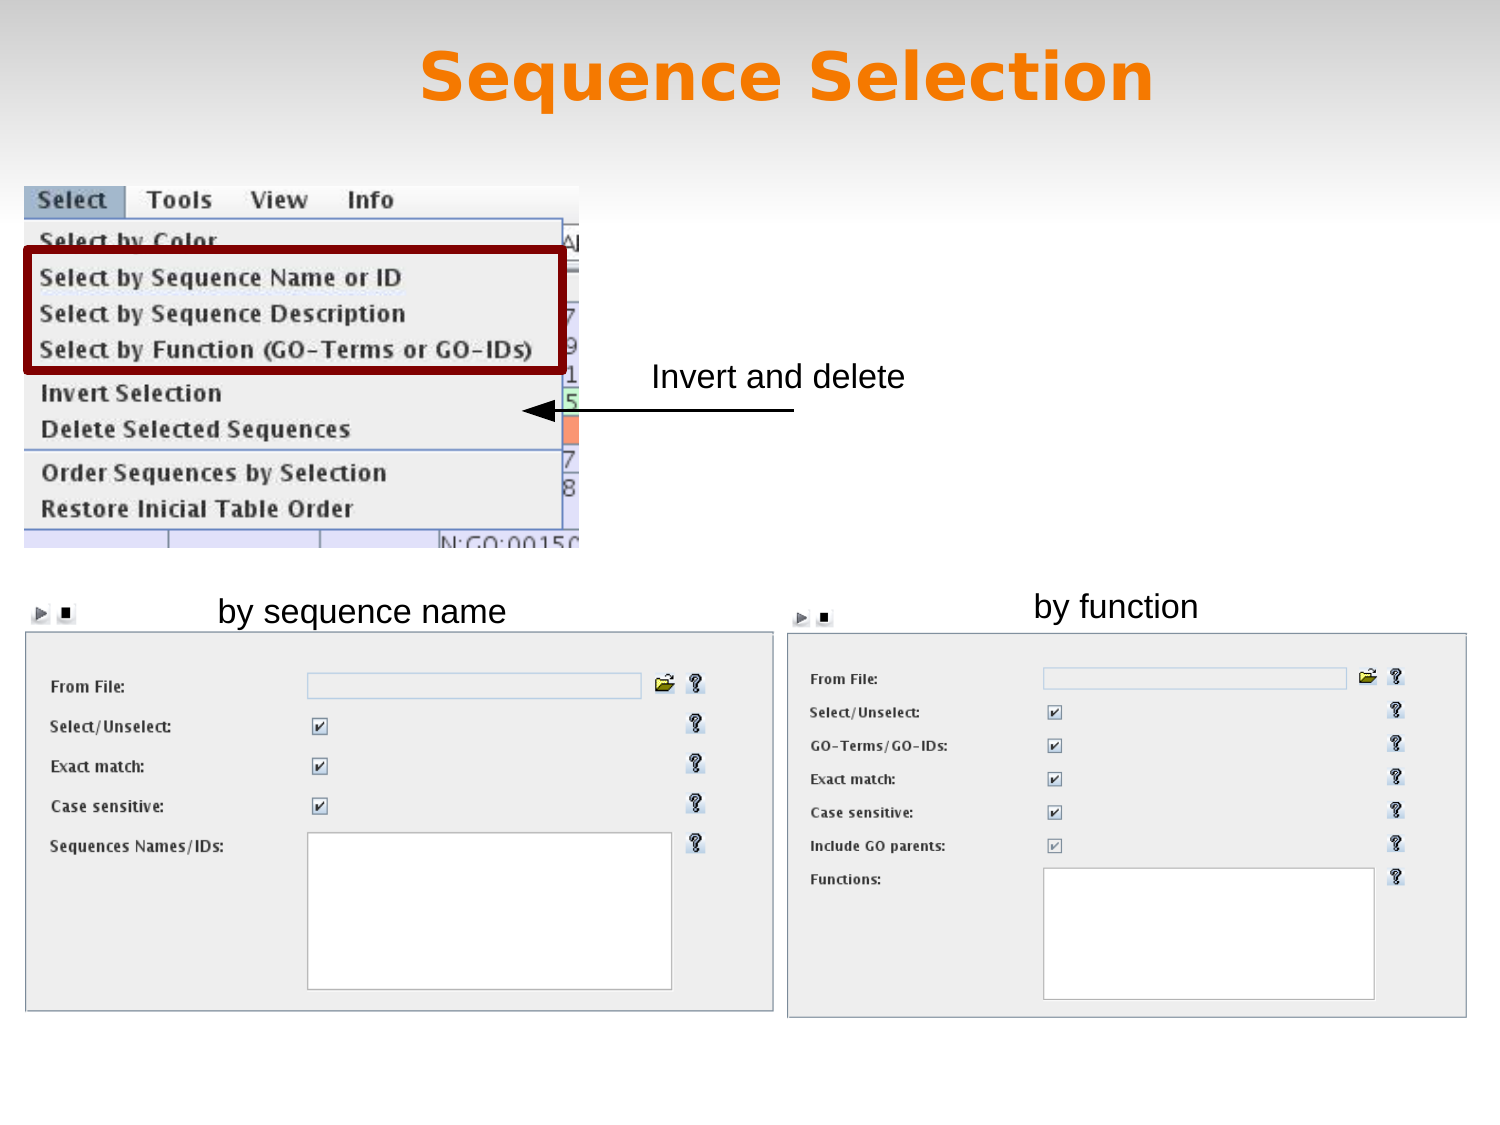

# Sequence Selection
Invert and delete
by function
By Name/Description
by sequence name